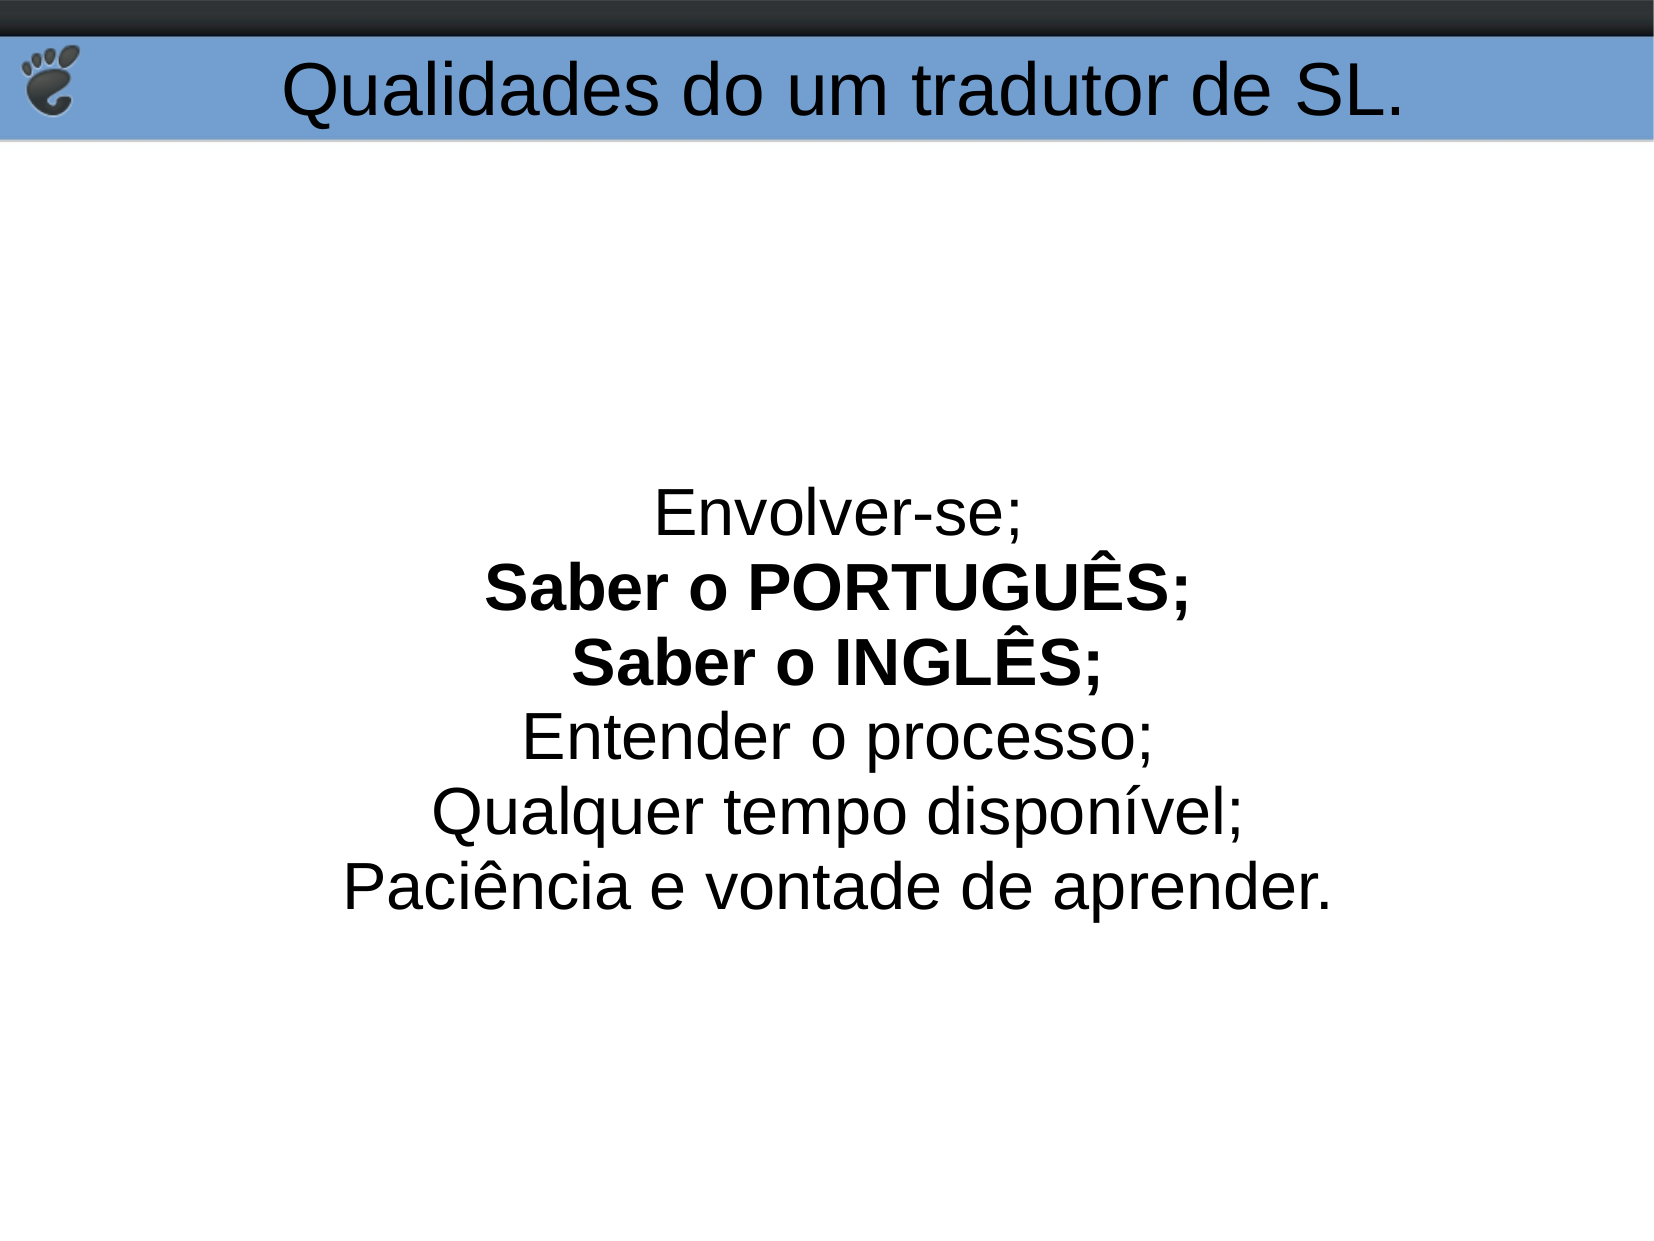

# Qualidades do um tradutor de SL.
Envolver-se;
Saber o PORTUGUÊS;
Saber o INGLÊS;
Entender o processo;
Qualquer tempo disponível;
Paciência e vontade de aprender.